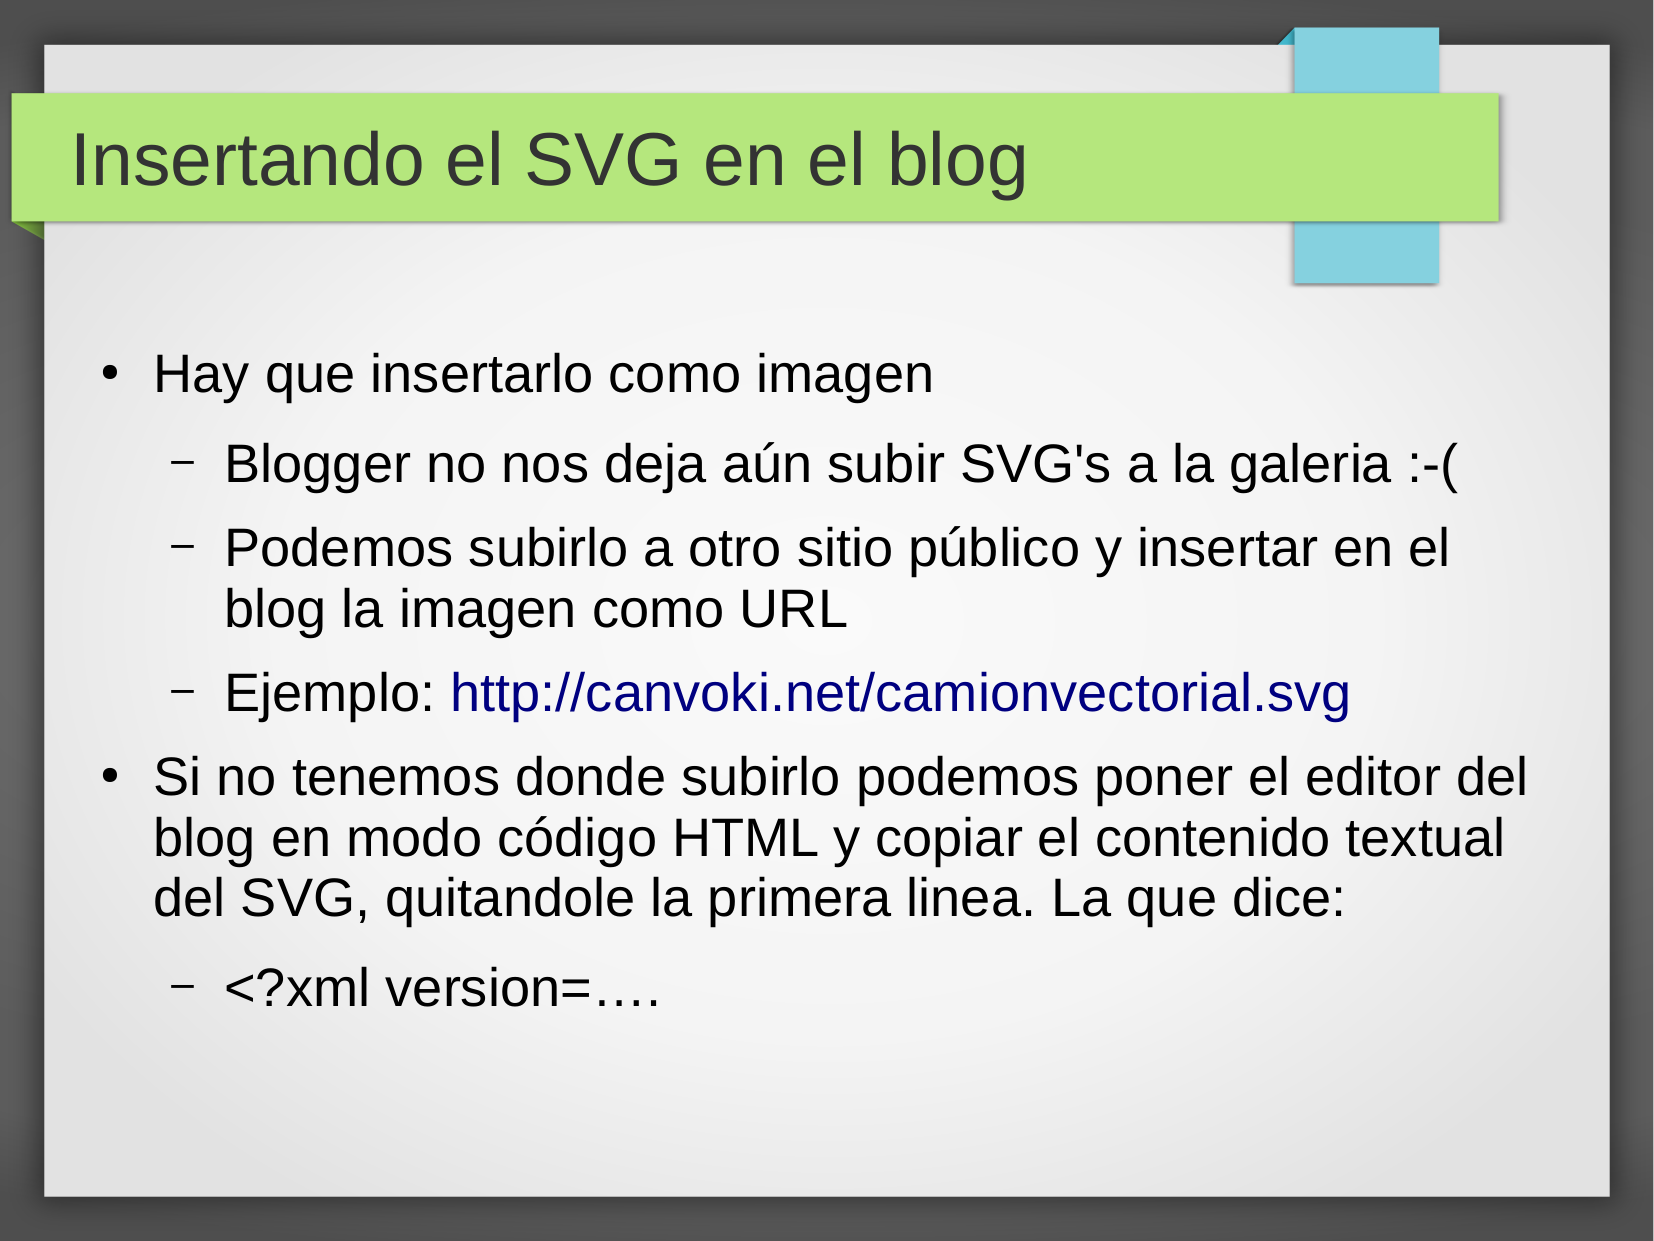

# Insertando el SVG en el blog
Hay que insertarlo como imagen
Blogger no nos deja aún subir SVG's a la galeria :-(
Podemos subirlo a otro sitio público y insertar en el blog la imagen como URL
Ejemplo: http://canvoki.net/camionvectorial.svg
Si no tenemos donde subirlo podemos poner el editor del blog en modo código HTML y copiar el contenido textual del SVG, quitandole la primera linea. La que dice:
<?xml version=….